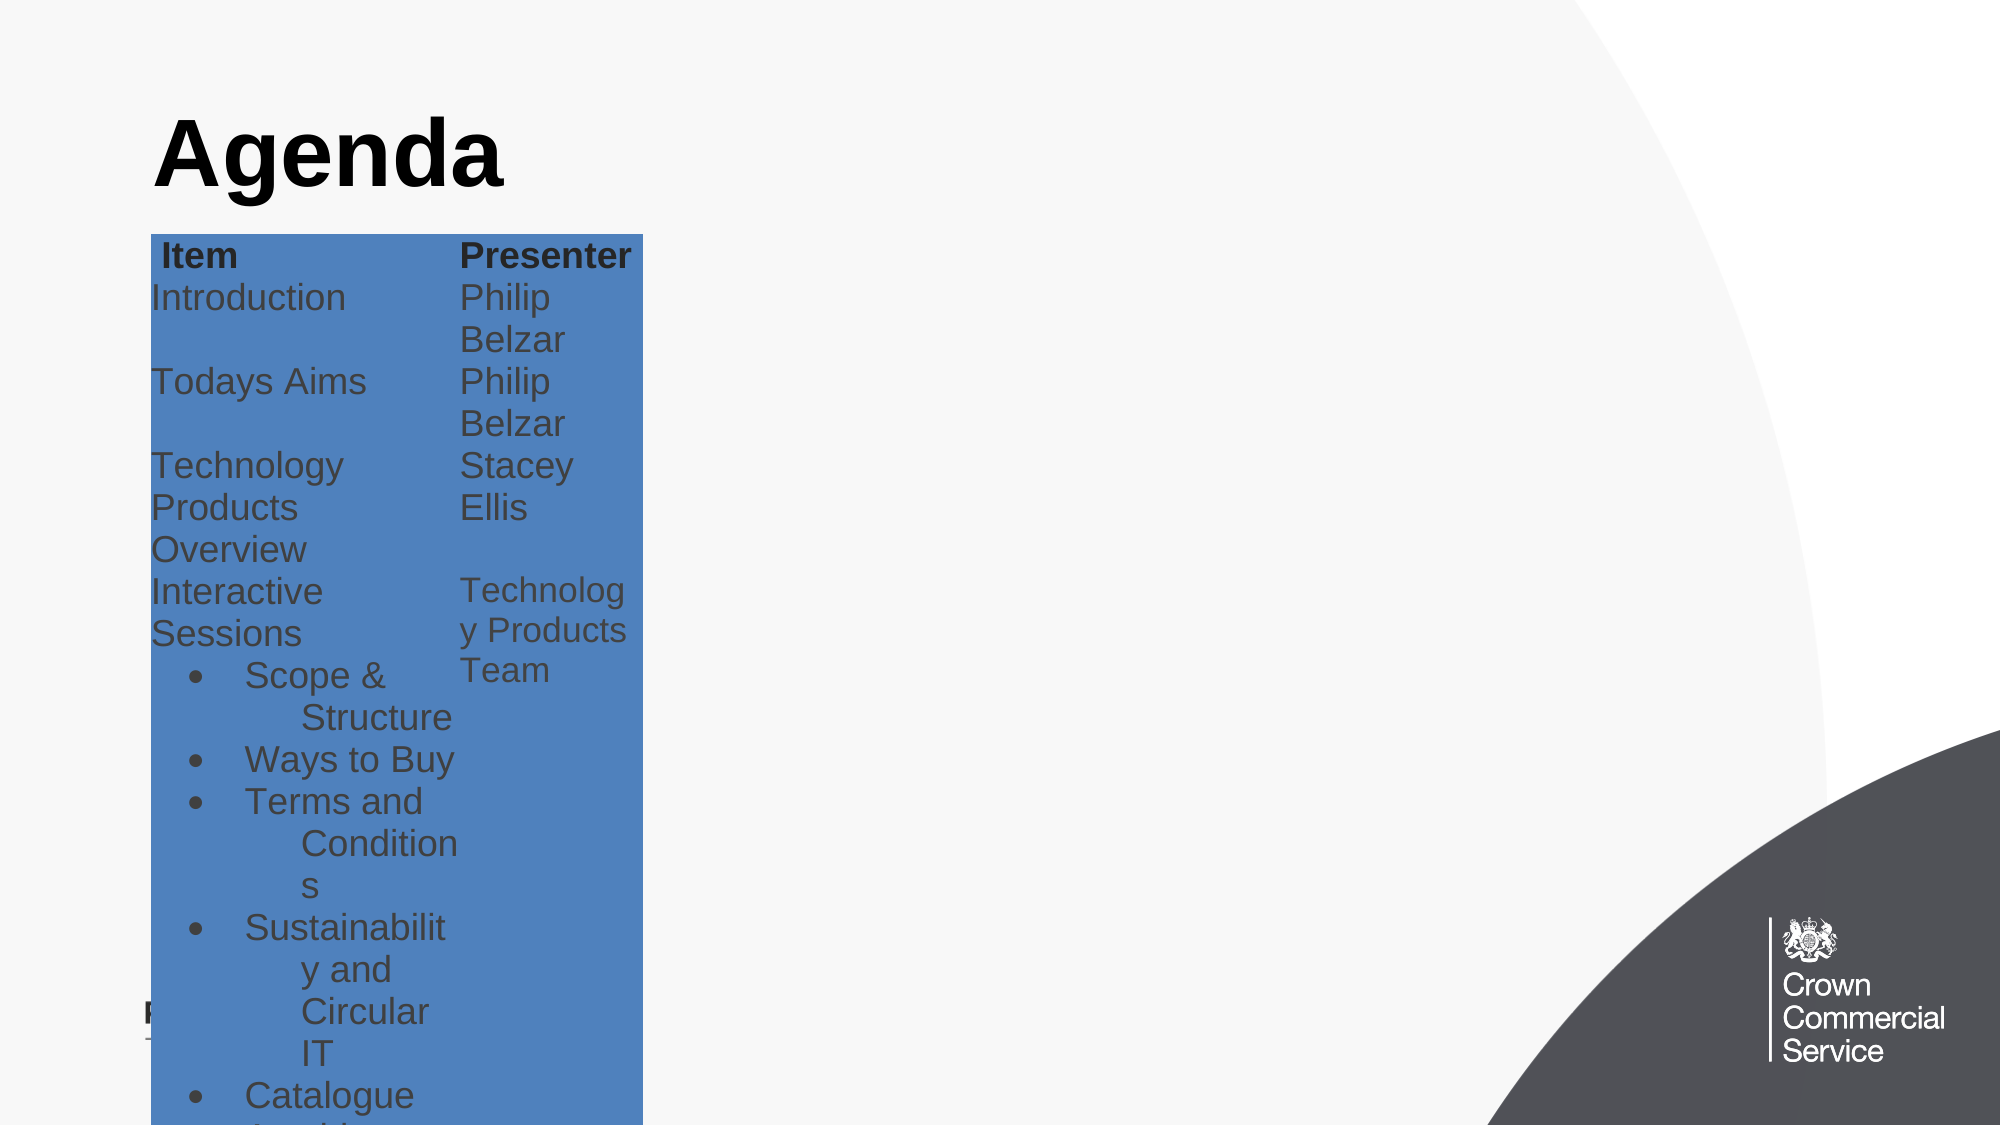

# Agenda
| Item | Presenter |
| --- | --- |
| Introduction | Philip Belzar |
| Todays Aims | Philip Belzar |
| Technology Products Overview | Stacey Ellis |
| Interactive Sessions Scope & Structure Ways to Buy Terms and Conditions Sustainability and Circular IT Catalogue Anything Else | Technology Products Team |
| Next Steps | Philip Belzar |